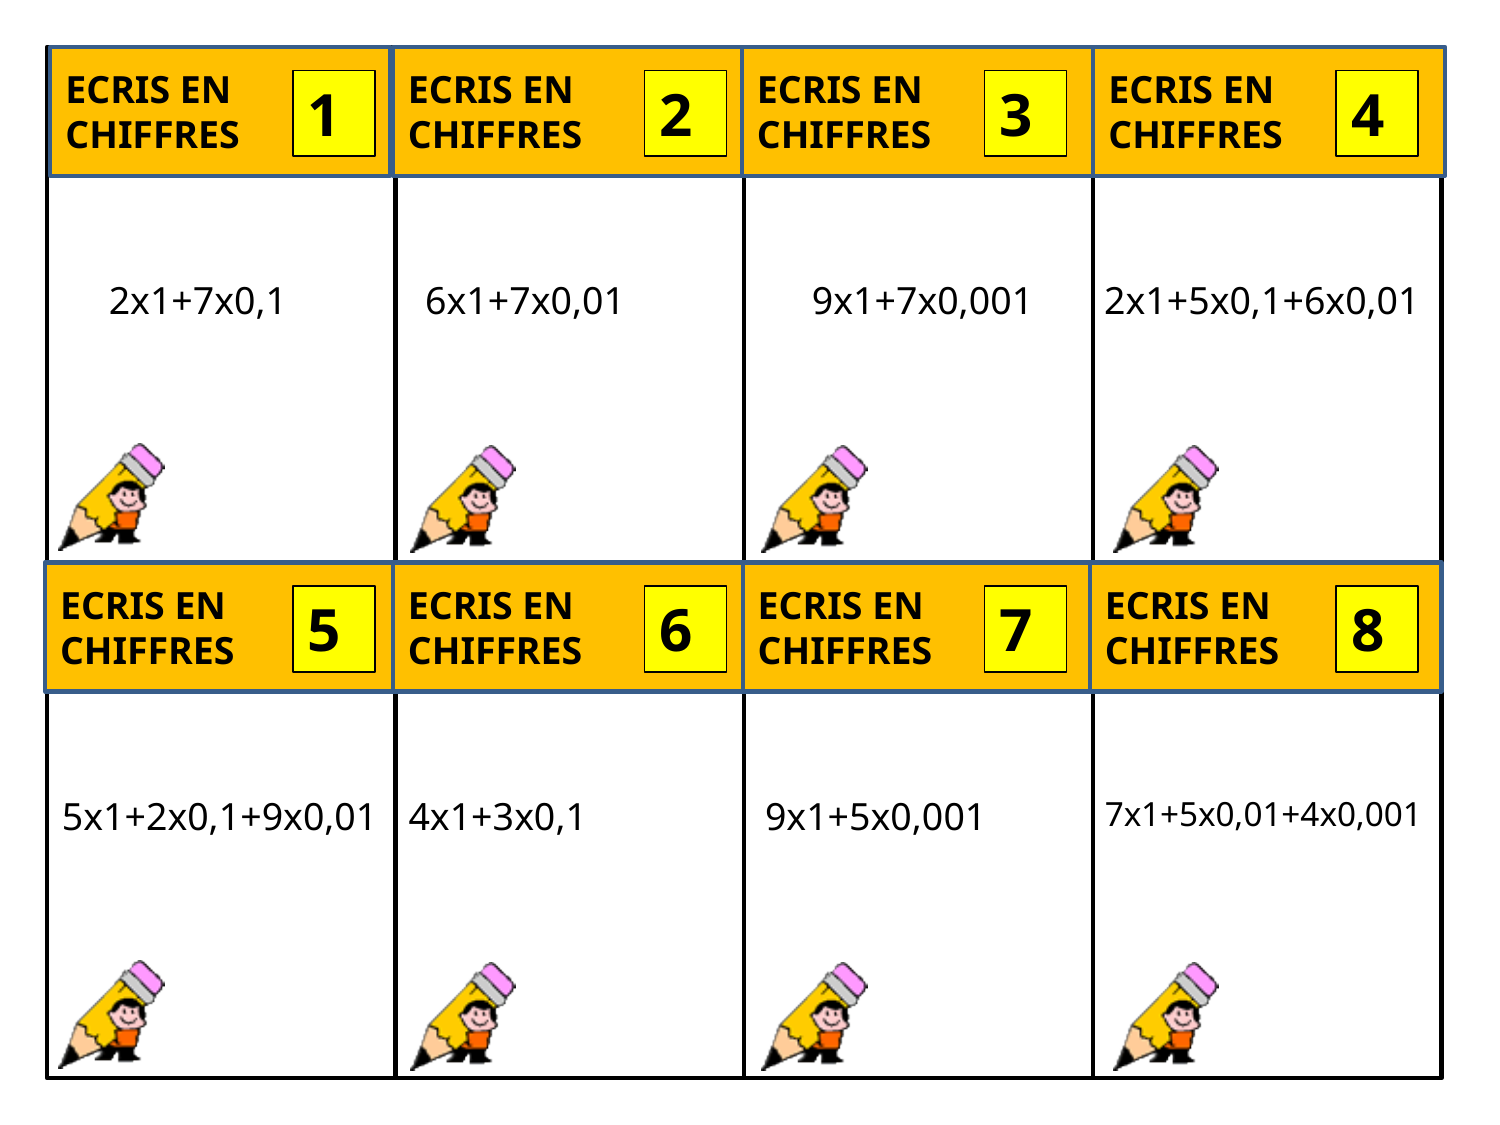

ECRIS EN CHIFFRES
ECRIS EN CHIFFRES
ECRIS EN CHIFFRES
ECRIS EN CHIFFRES
1
2
3
4
5
6
7
8
2x1+7x0,1
6x1+7x0,01
9x1+7x0,001
2x1+5x0,1+6x0,01
5x1+2x0,1+9x0,01
4x1+3x0,1
9x1+5x0,001
7x1+5x0,01+4x0,001
ECRIS EN CHIFFRES
ECRIS EN CHIFFRES
ECRIS EN CHIFFRES
ECRIS EN CHIFFRES